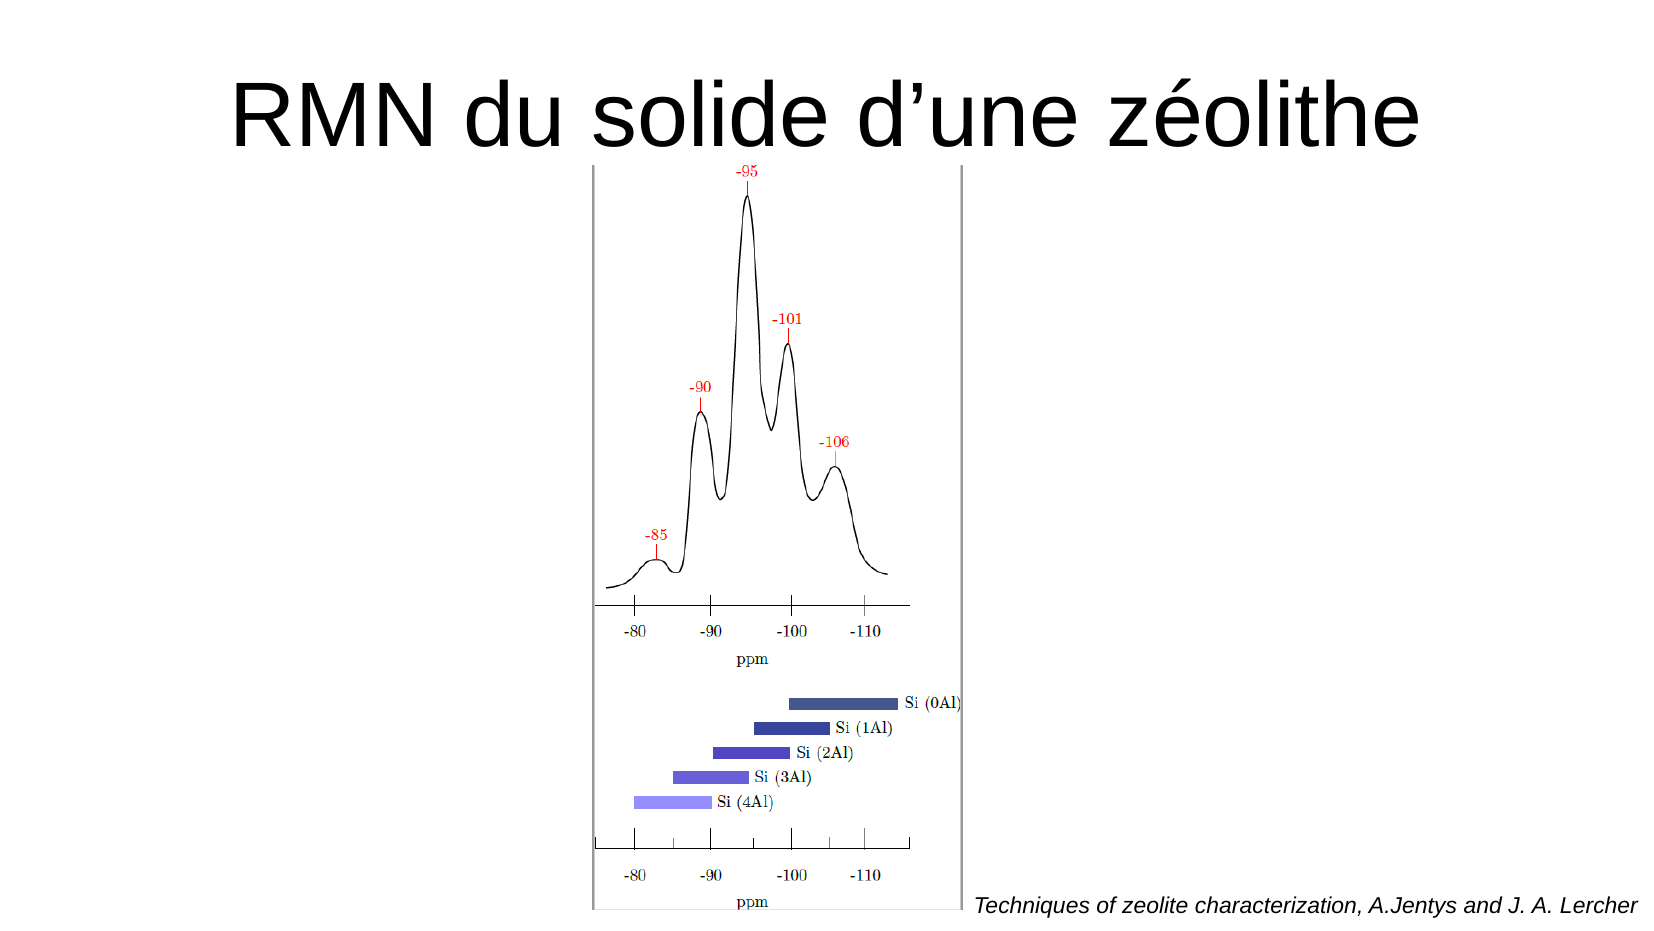

# RMN du solide d’une zéolithe
Techniques of zeolite characterization, A.Jentys and J. A. Lercher